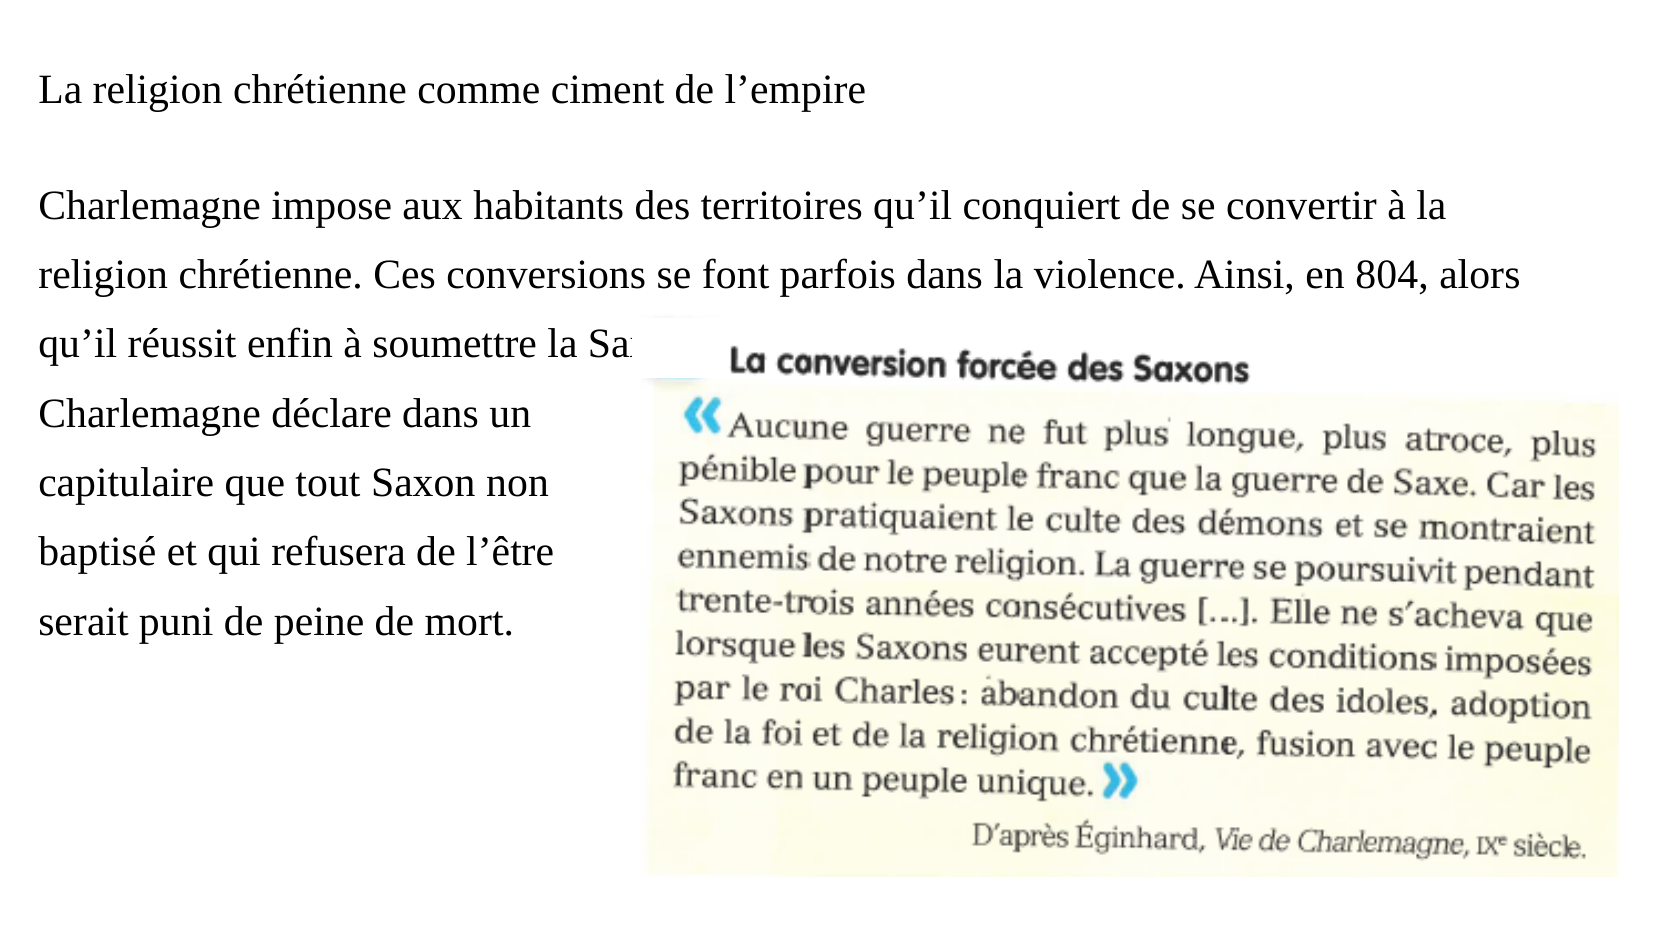

La religion chrétienne comme ciment de l’empire
Charlemagne impose aux habitants des territoires qu’il conquiert de se convertir à la religion chrétienne. Ces conversions se font parfois dans la violence. Ainsi, en 804, alors qu’il réussit enfin à soumettre la Saxe,
Charlemagne déclare dans un
capitulaire que tout Saxon non
baptisé et qui refusera de l’être
serait puni de peine de mort.